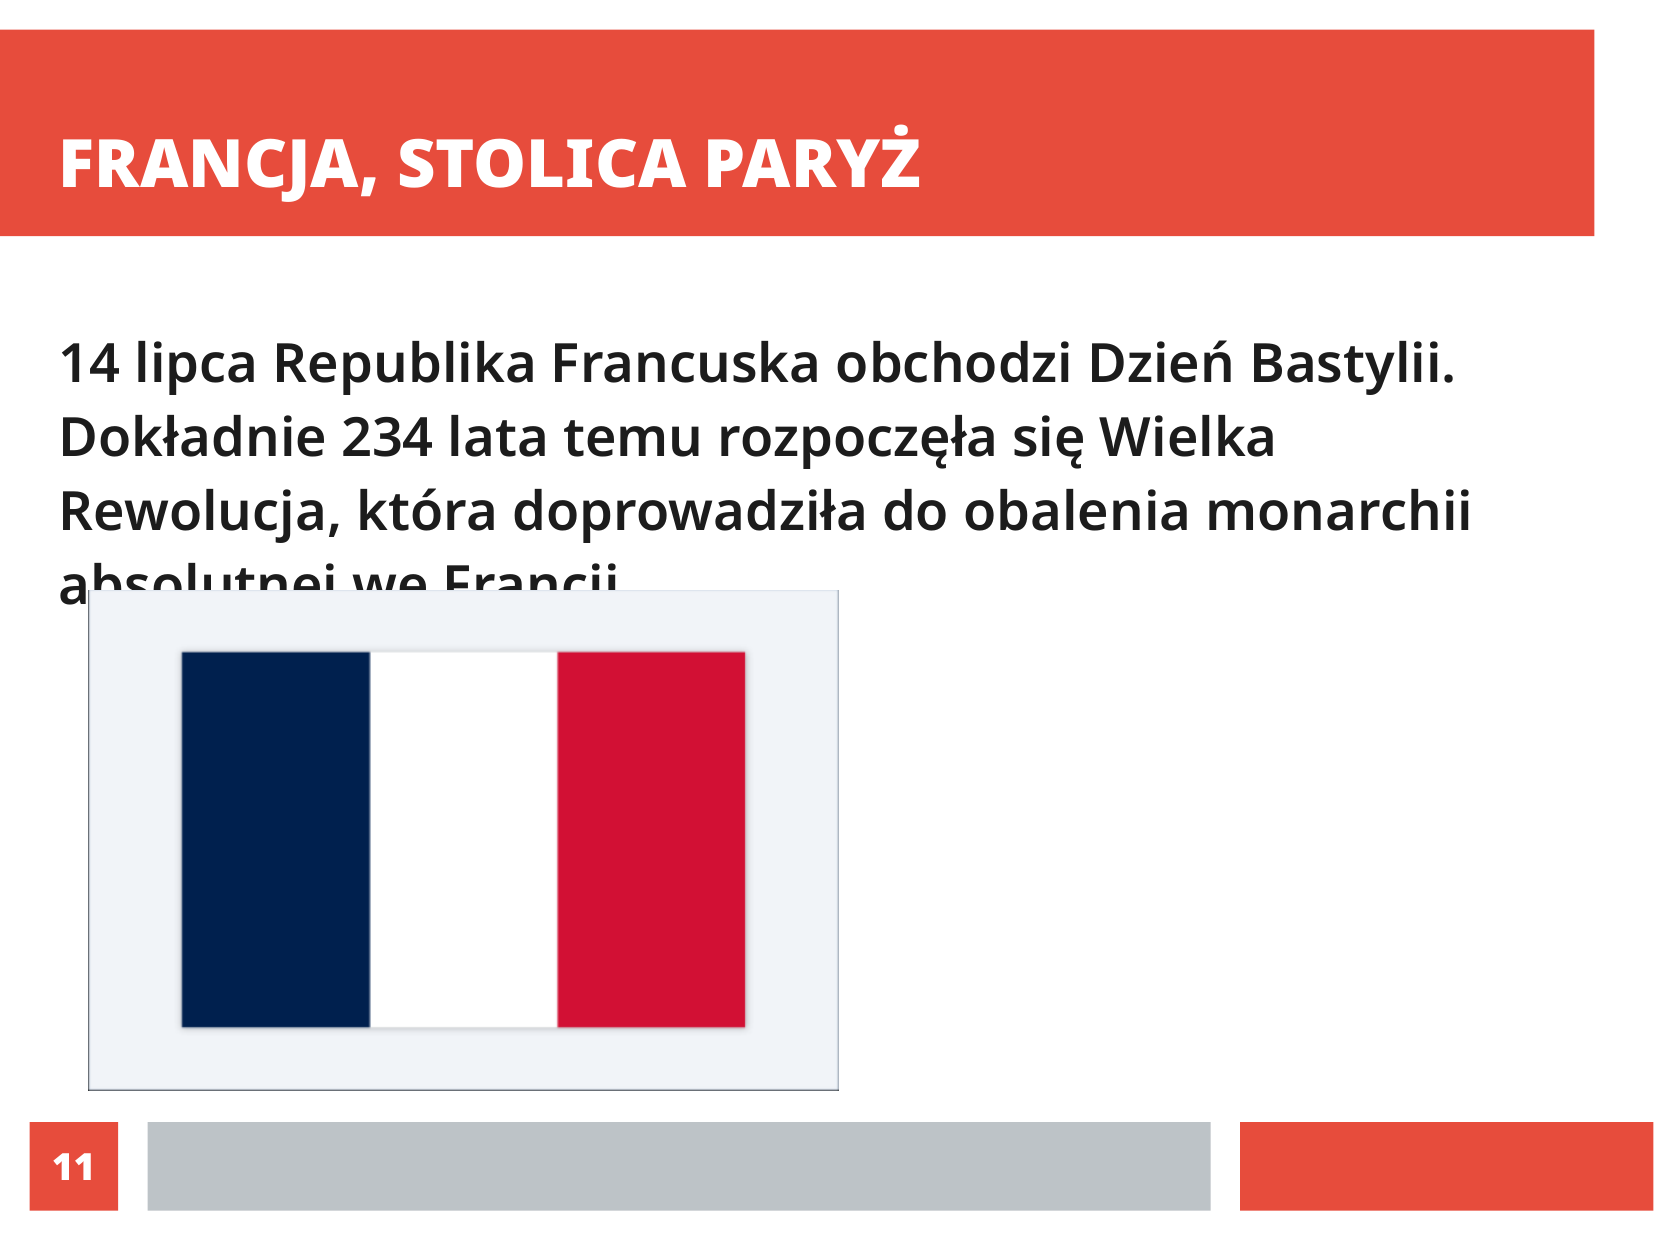

# FRANCJA, STOLICA PARYŻ
14 lipca Republika Francuska obchodzi Dzień Bastylii. Dokładnie 234 lata temu rozpoczęła się Wielka Rewolucja, która doprowadziła do obalenia monarchii absolutnej we Francji.
11